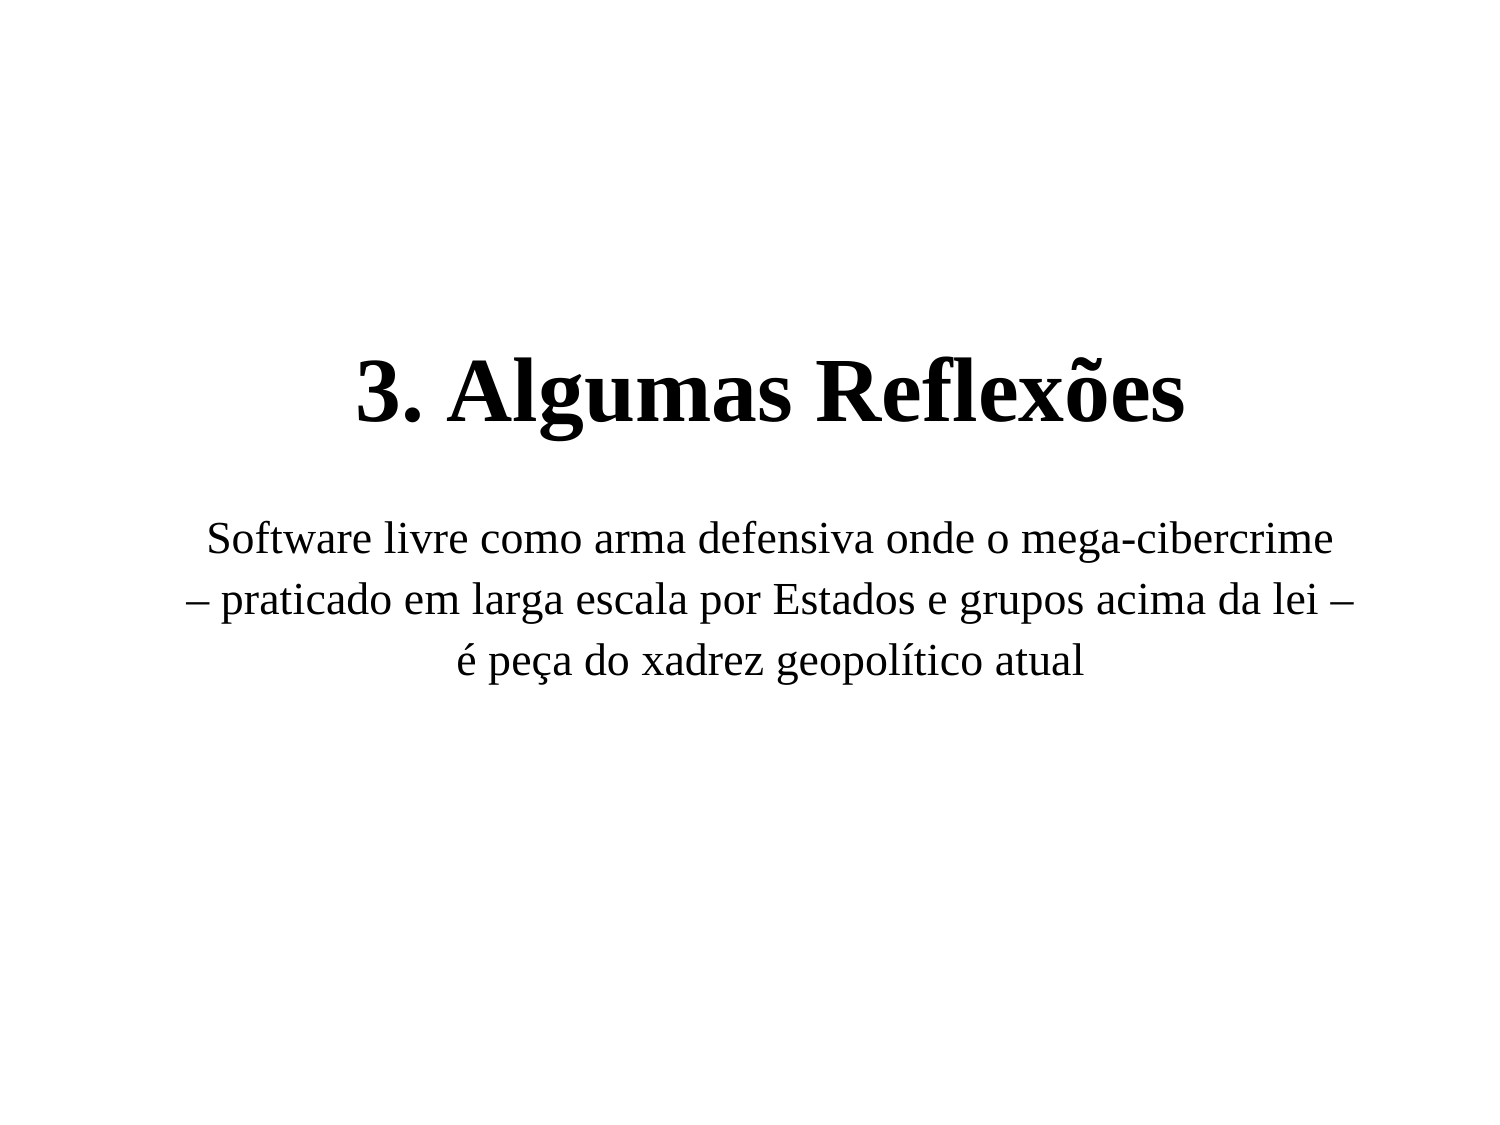

# 3. Algumas Reflexões Software livre como arma defensiva onde o mega-cibercrime – praticado em larga escala por Estados e grupos acima da lei – é peça do xadrez geopolítico atual